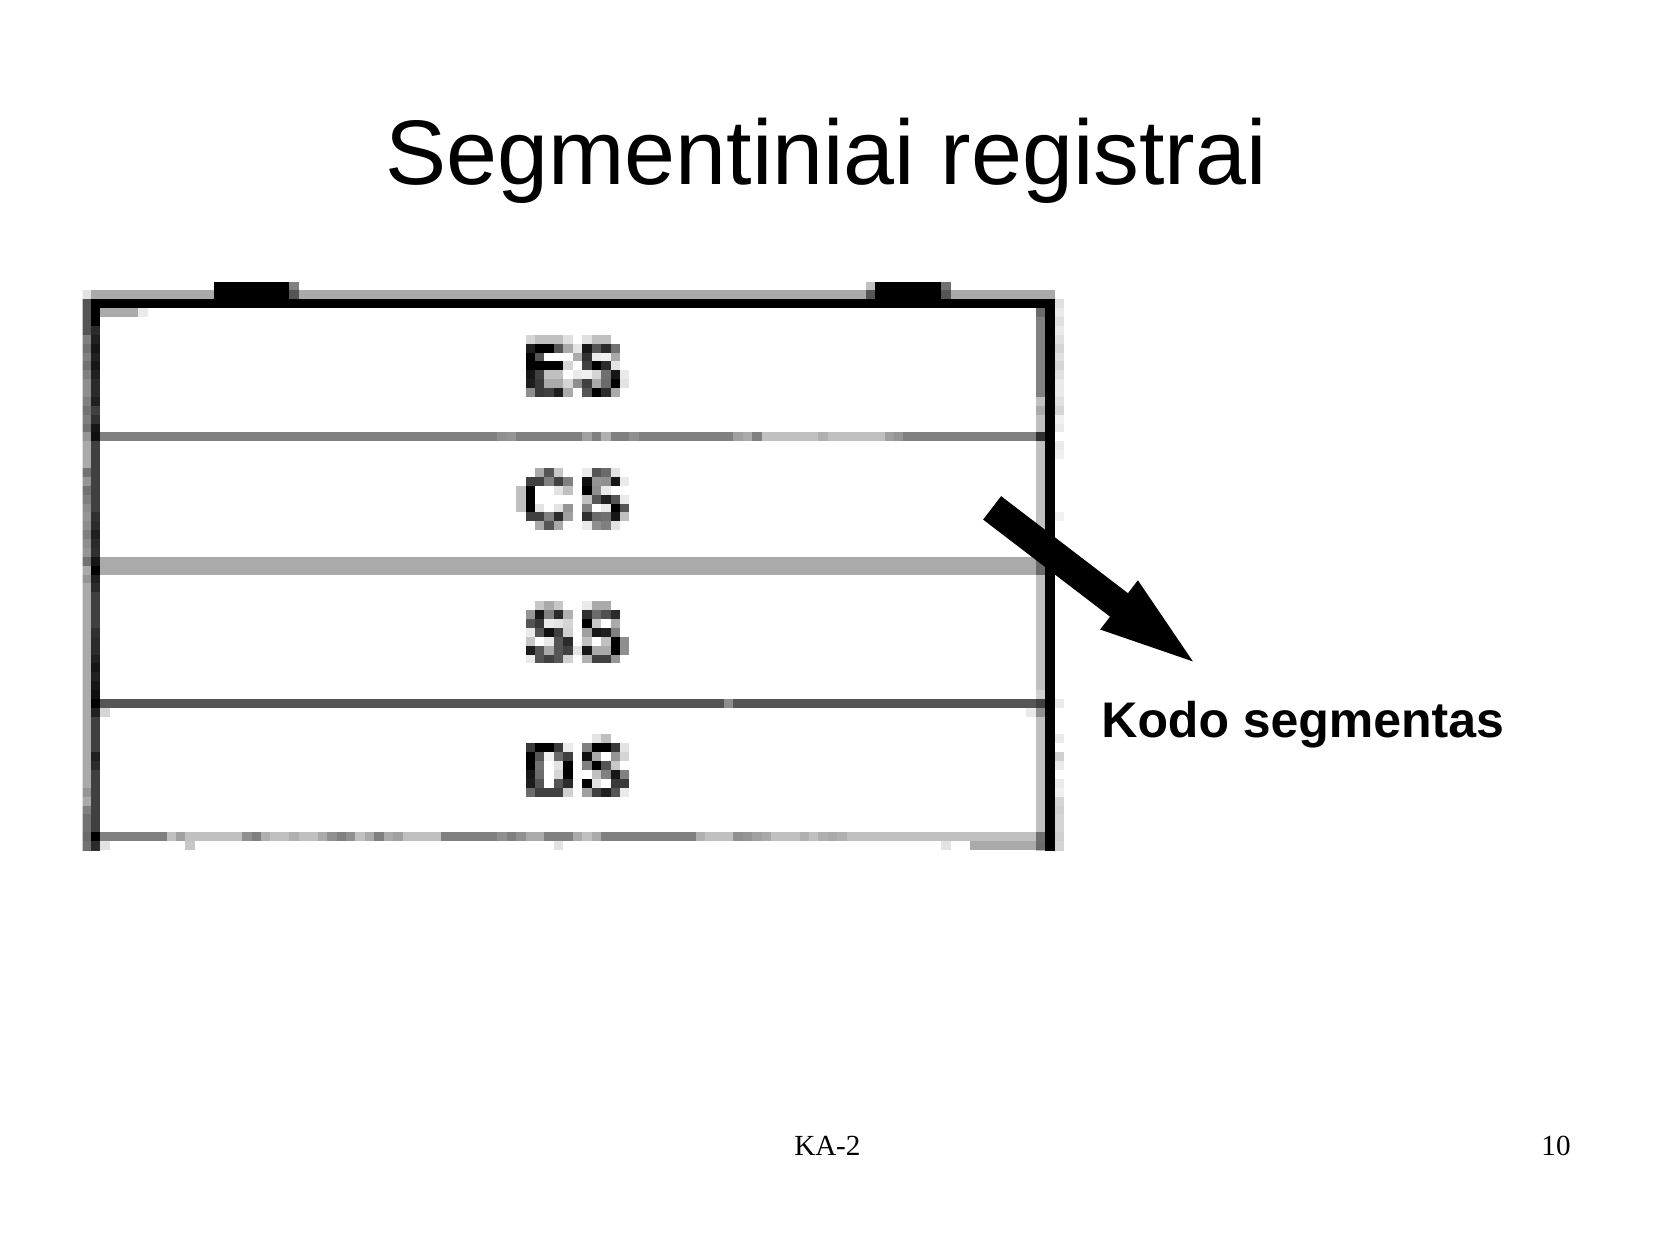

# Segmentiniai registrai
Kodo segmentas
KA-2
10